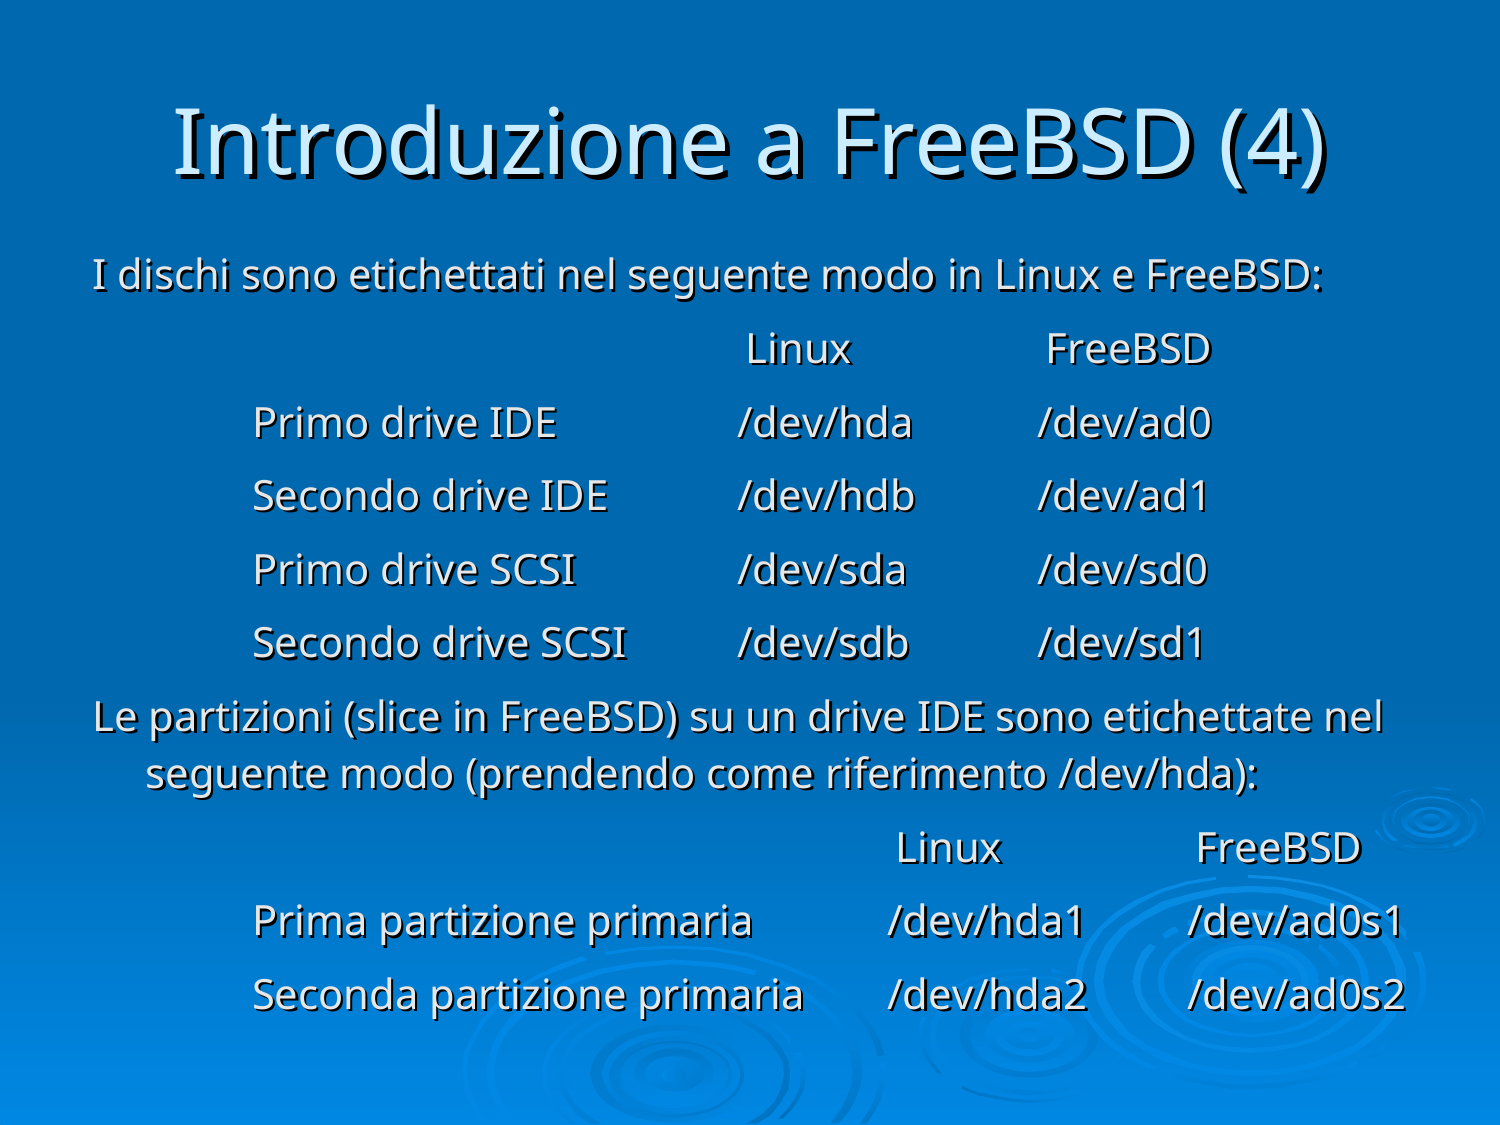

# Introduzione a FreeBSD (4)
I dischi sono etichettati nel seguente modo in Linux e FreeBSD:
			 	Linux 	FreeBSD
Primo drive IDE 	/dev/hda 	/dev/ad0
Secondo drive IDE 	/dev/hdb 	/dev/ad1
Primo drive SCSI 	/dev/sda 	/dev/sd0
Secondo drive SCSI 	/dev/sdb 	/dev/sd1
Le partizioni (slice in FreeBSD) su un drive IDE sono etichettate nel seguente modo (prendendo come riferimento /dev/hda):
 		 		Linux 	FreeBSD
Prima partizione primaria 	/dev/hda1 	/dev/ad0s1
Seconda partizione primaria	/dev/hda2 	/dev/ad0s2